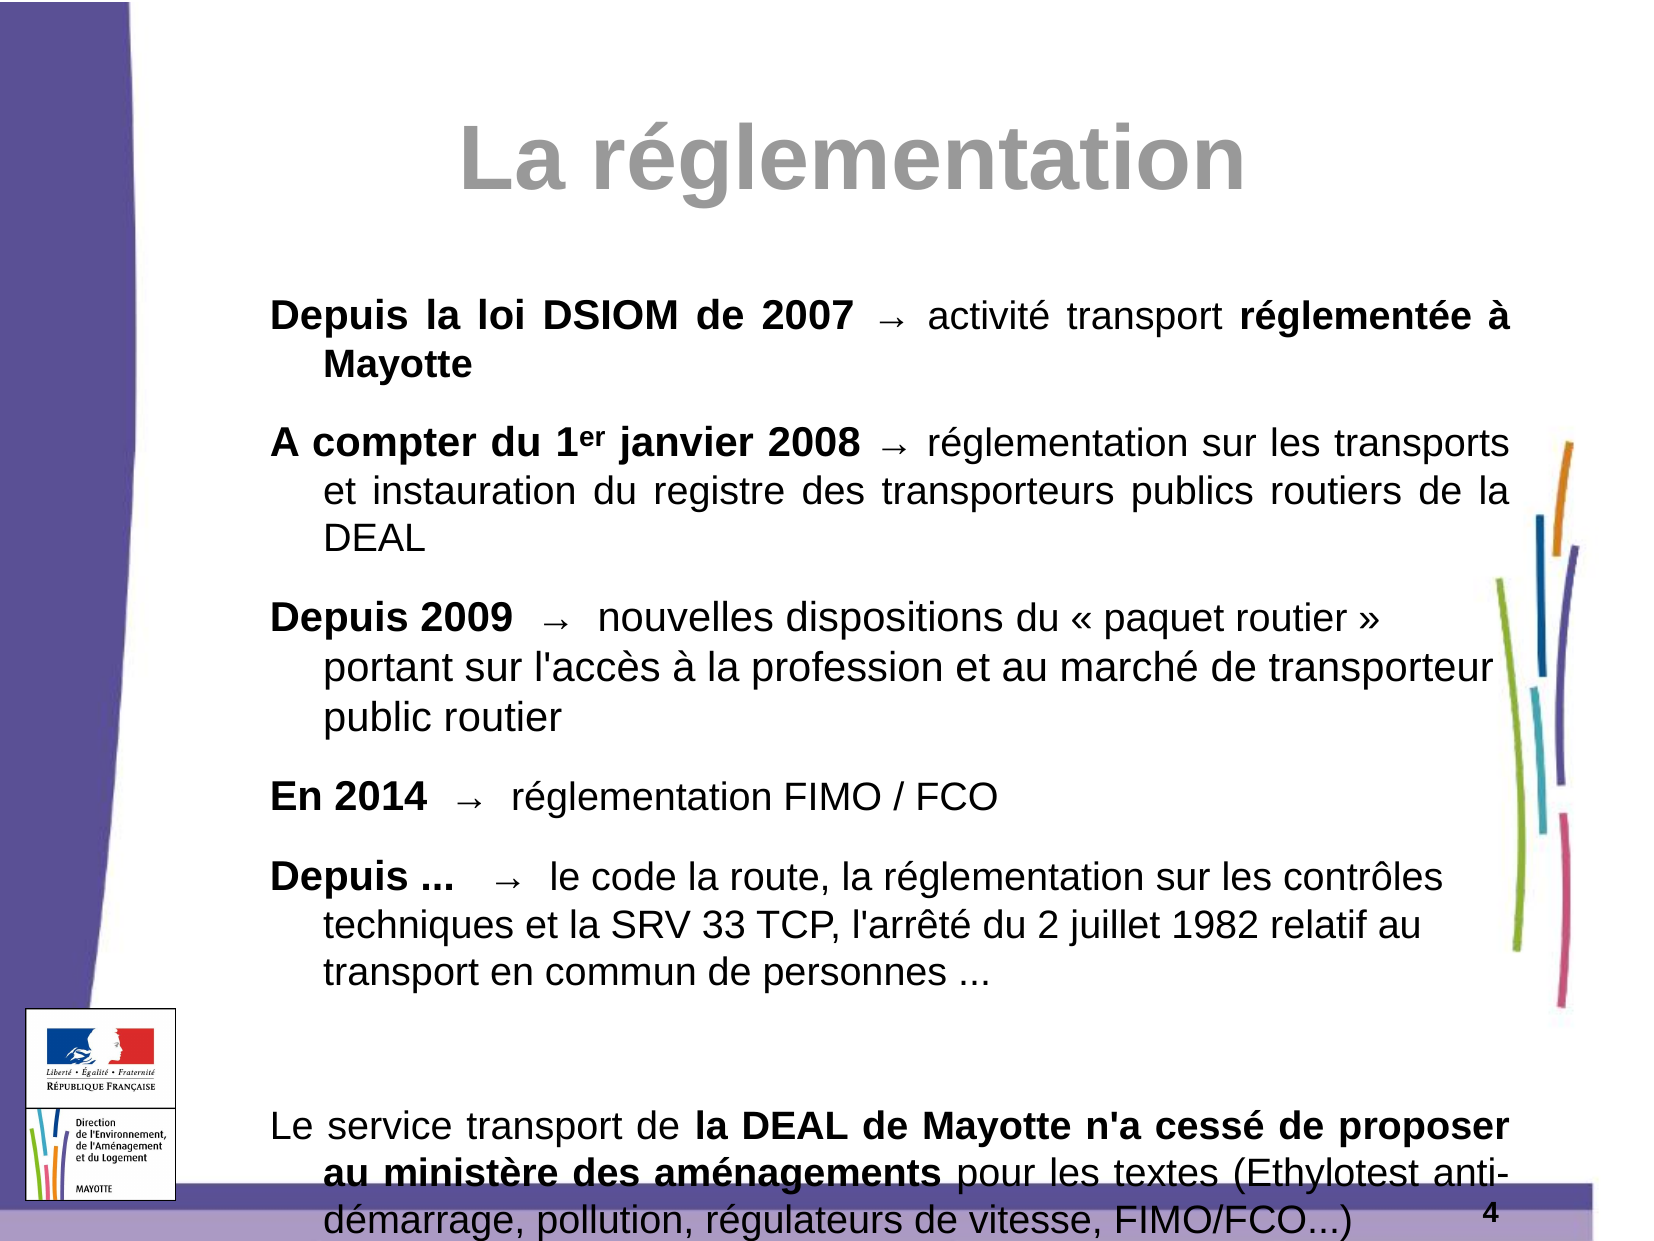

# La réglementation
Depuis la loi DSIOM de 2007 → activité transport réglementée à Mayotte
A compter du 1er janvier 2008 → réglementation sur les transports et instauration du registre des transporteurs publics routiers de la DEAL
Depuis 2009 → nouvelles dispositions du « paquet routier » portant sur l'accès à la profession et au marché de transporteur public routier
En 2014 → réglementation FIMO / FCO
Depuis ... → le code la route, la réglementation sur les contrôles techniques et la SRV 33 TCP, l'arrêté du 2 juillet 1982 relatif au transport en commun de personnes ...
Le service transport de la DEAL de Mayotte n'a cessé de proposer au ministère des aménagements pour les textes (Ethylotest anti-démarrage, pollution, régulateurs de vitesse, FIMO/FCO...)